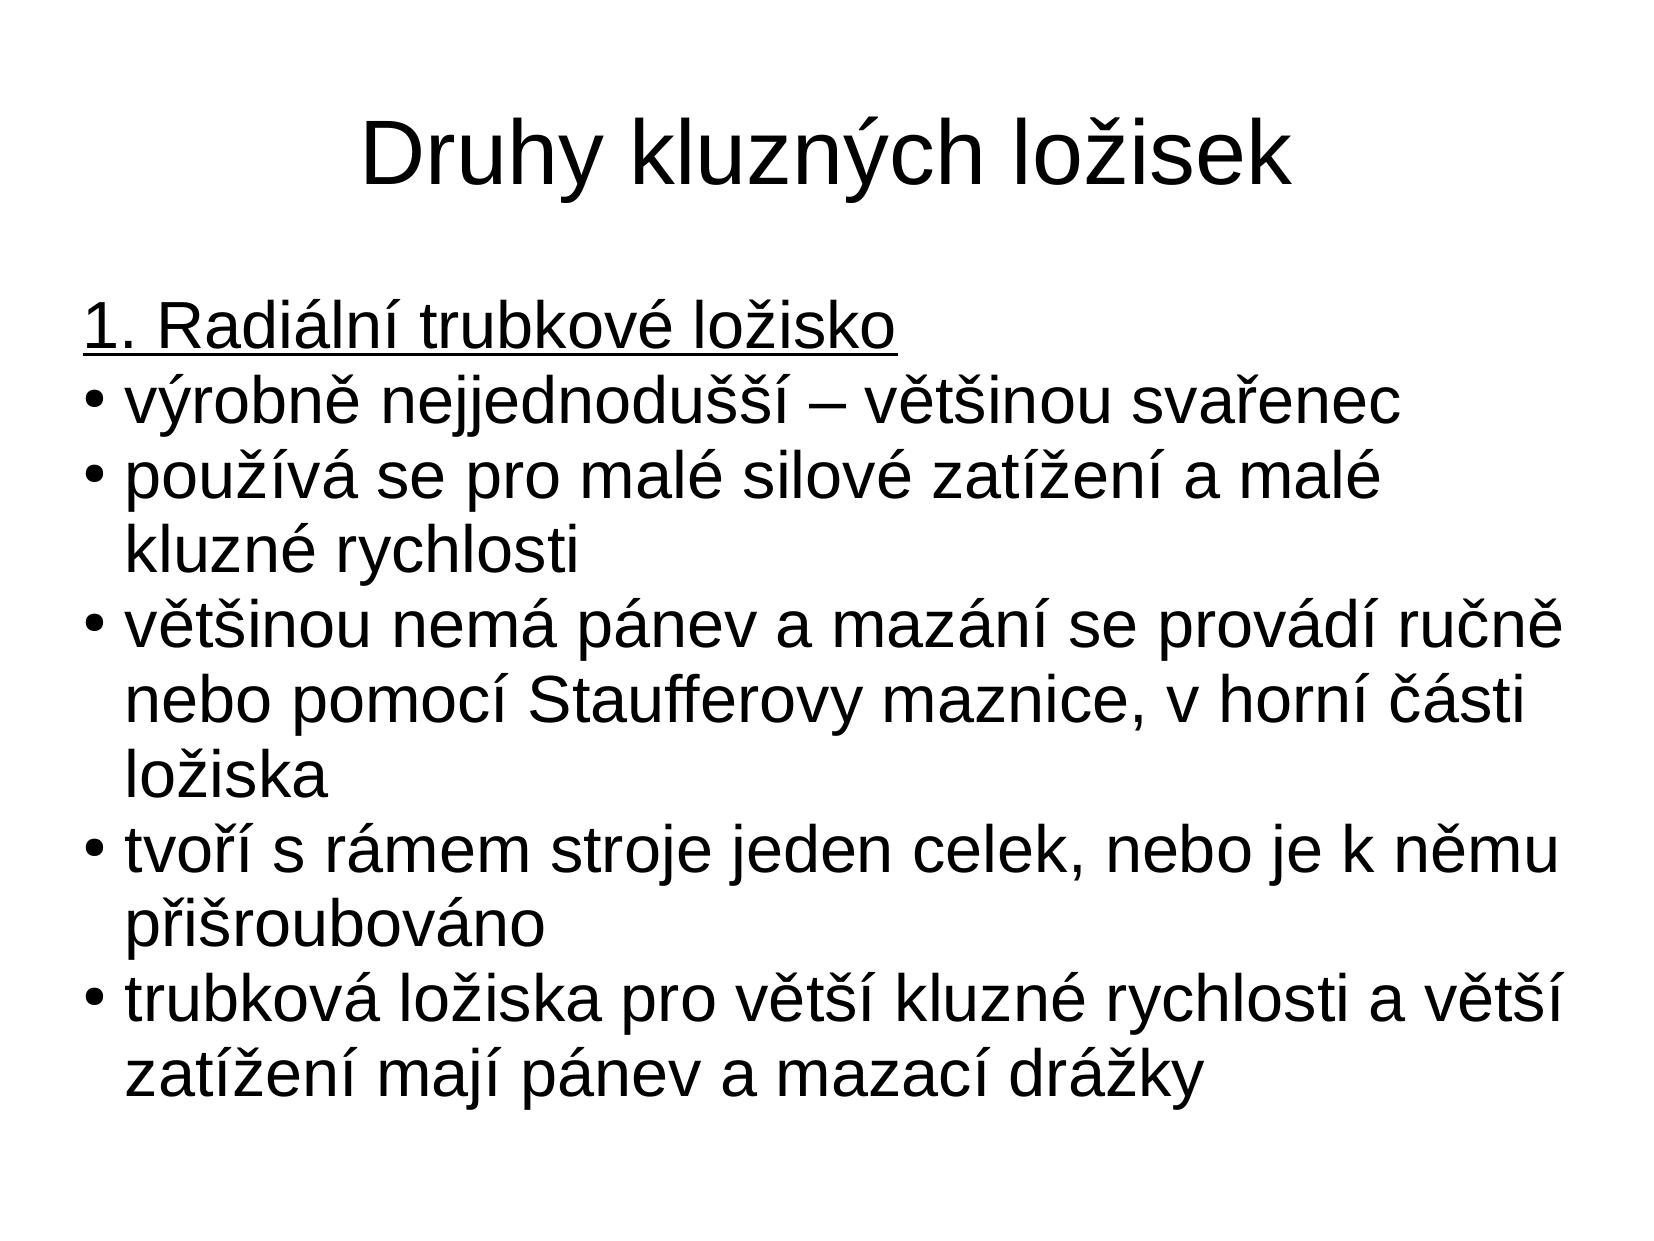

# Druhy kluzných ložisek
1. Radiální trubkové ložisko
 výrobně nejjednodušší – většinou svařenec
 používá se pro malé silové zatížení a malé
 kluzné rychlosti
 většinou nemá pánev a mazání se provádí ručně
 nebo pomocí Staufferovy maznice, v horní části
 ložiska
 tvoří s rámem stroje jeden celek, nebo je k němu
 přišroubováno
 trubková ložiska pro větší kluzné rychlosti a větší
 zatížení mají pánev a mazací drážky